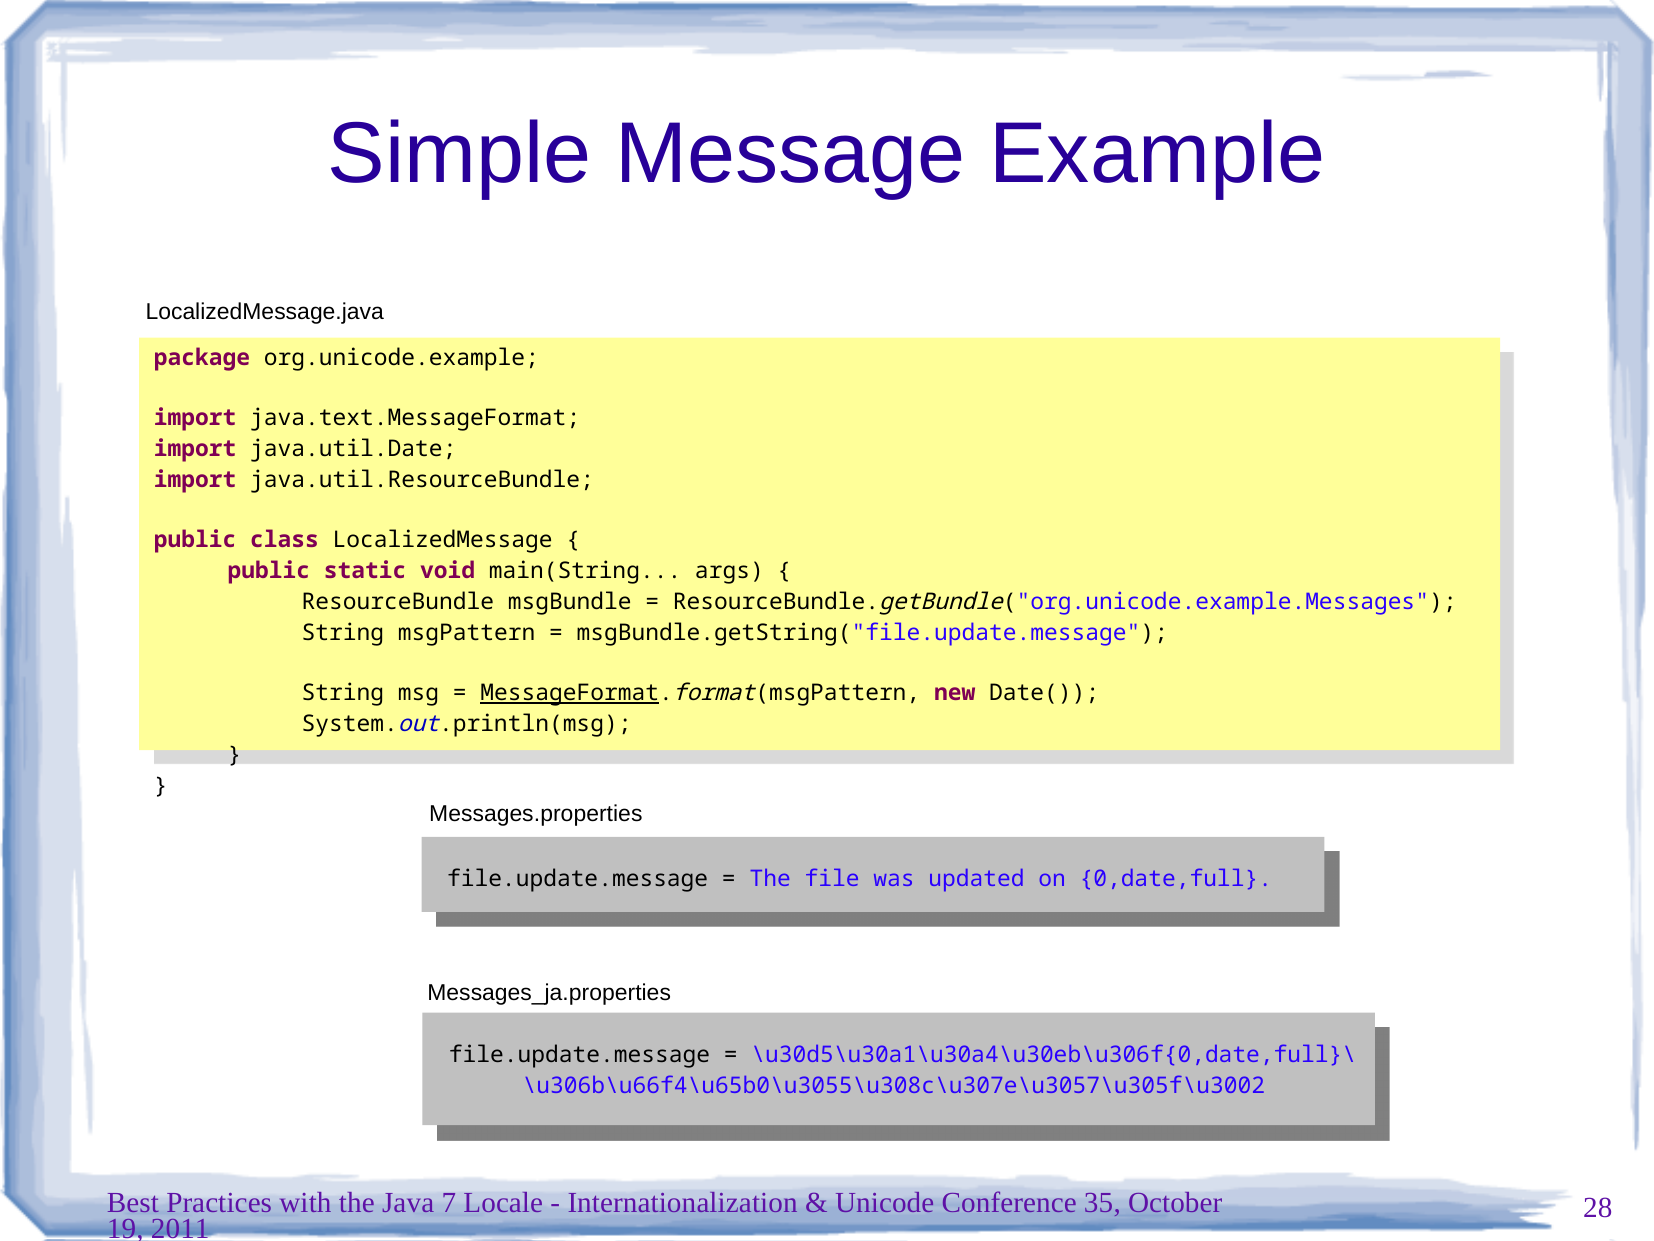

# Simple Message Example
LocalizedMessage.java
package org.unicode.example;
import java.text.MessageFormat;
import java.util.Date;
import java.util.ResourceBundle;
public class LocalizedMessage {
	public static void main(String... args) {
		ResourceBundle msgBundle = ResourceBundle.getBundle("org.unicode.example.Messages");
		String msgPattern = msgBundle.getString("file.update.message");
		String msg = MessageFormat.format(msgPattern, new Date());
		System.out.println(msg);
	}
}
Messages.properties
file.update.message = The file was updated on {0,date,full}.
Messages_ja.properties
file.update.message = \u30d5\u30a1\u30a4\u30eb\u306f{0,date,full}\
	\u306b\u66f4\u65b0\u3055\u308c\u307e\u3057\u305f\u3002
Best Practices with the Java 7 Locale - Internationalization & Unicode Conference 35, October 19, 2011
28